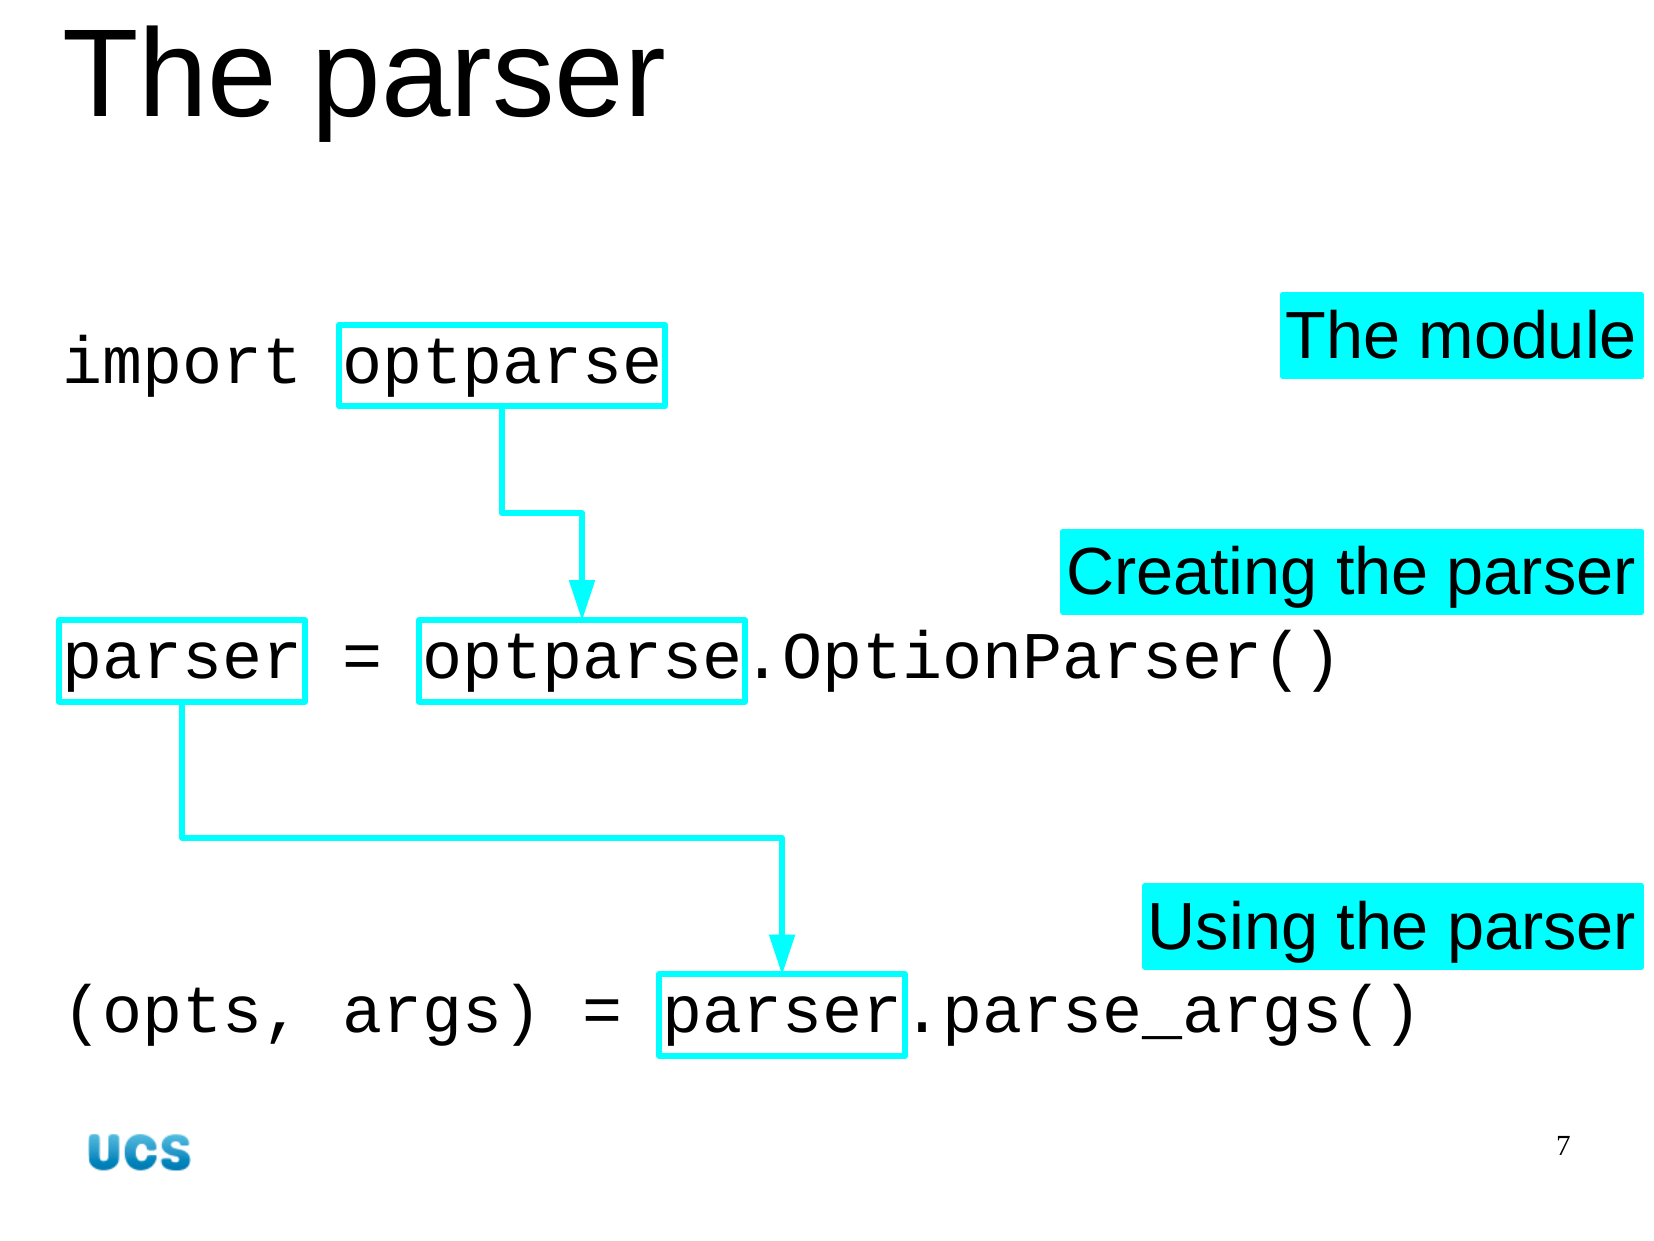

The parser
The module
import
optparse
Creating the parser
parser
=
optparse
.OptionParser()
Using the parser
(opts, args)
=
parser
.parse_args()
7